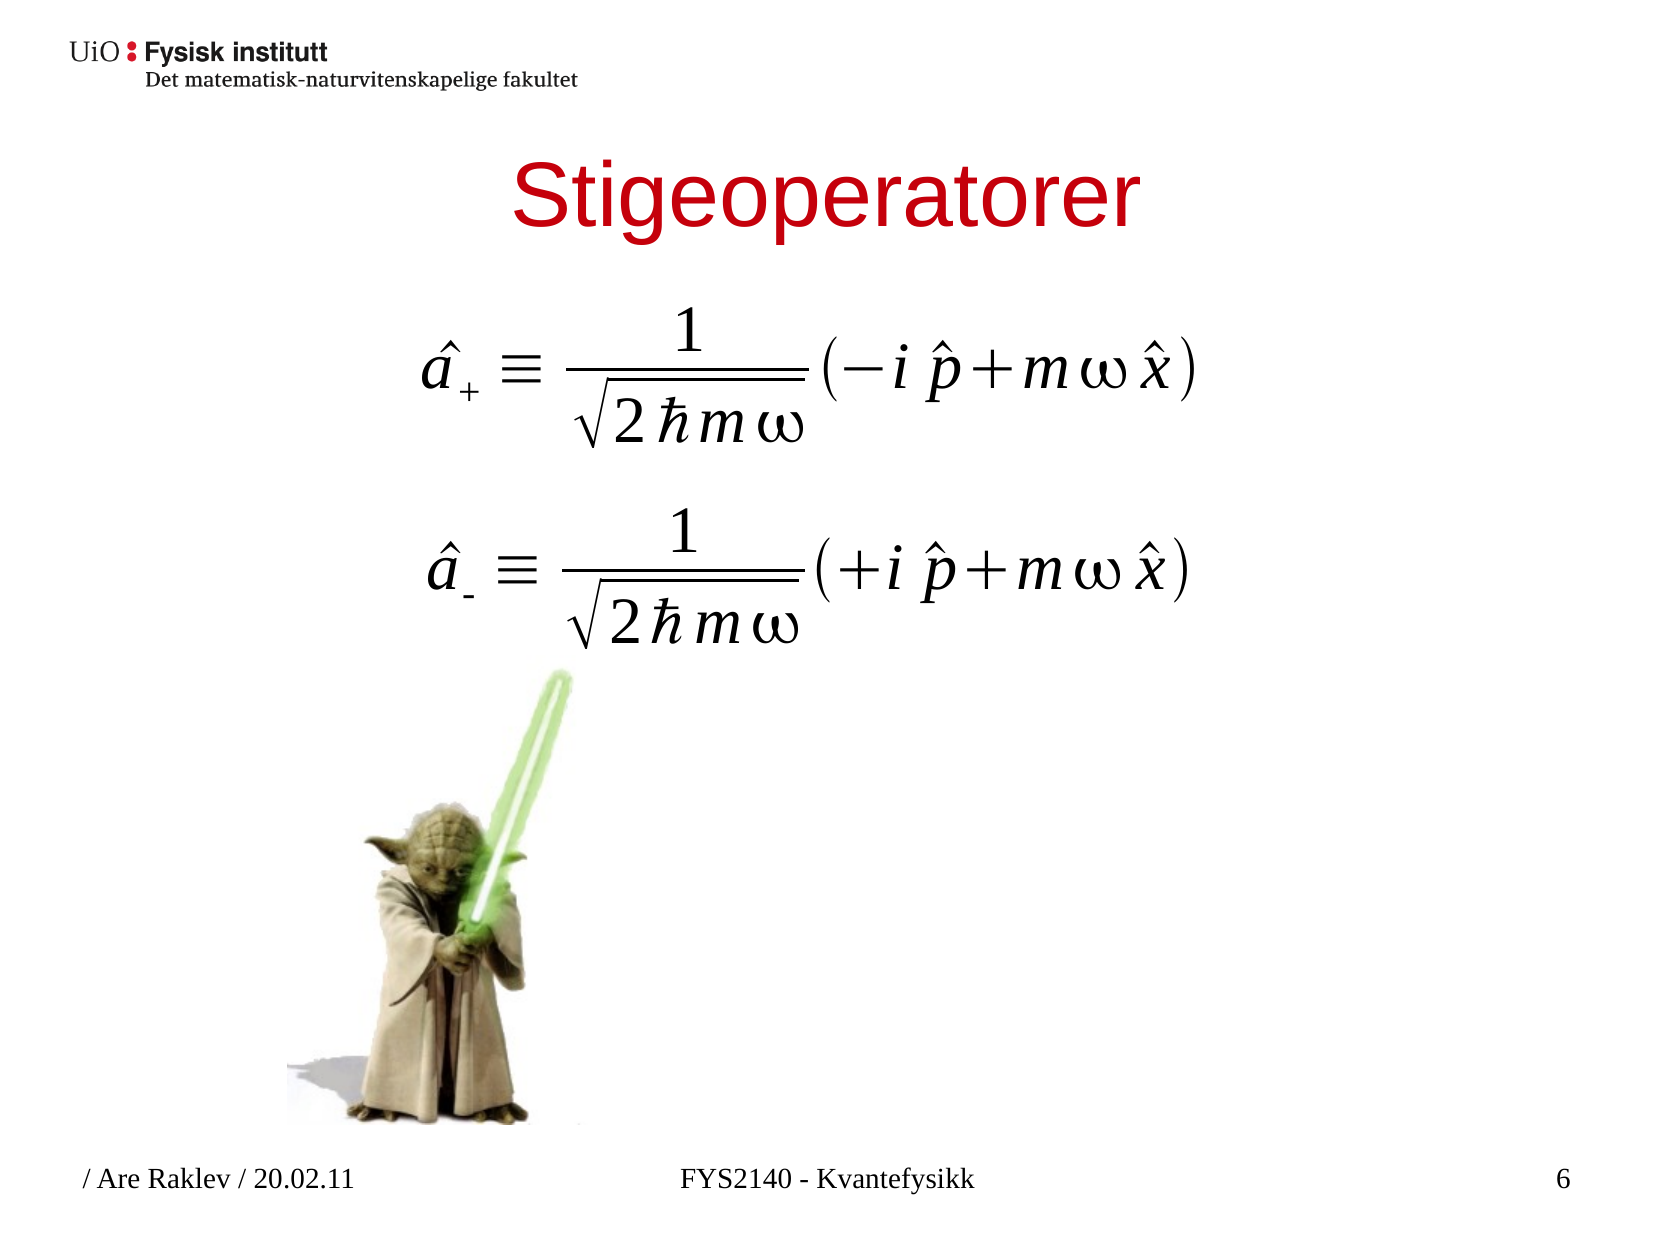

# Stigeoperatorer
/ Are Raklev / 20.02.11
FYS2140 - Kvantefysikk
6